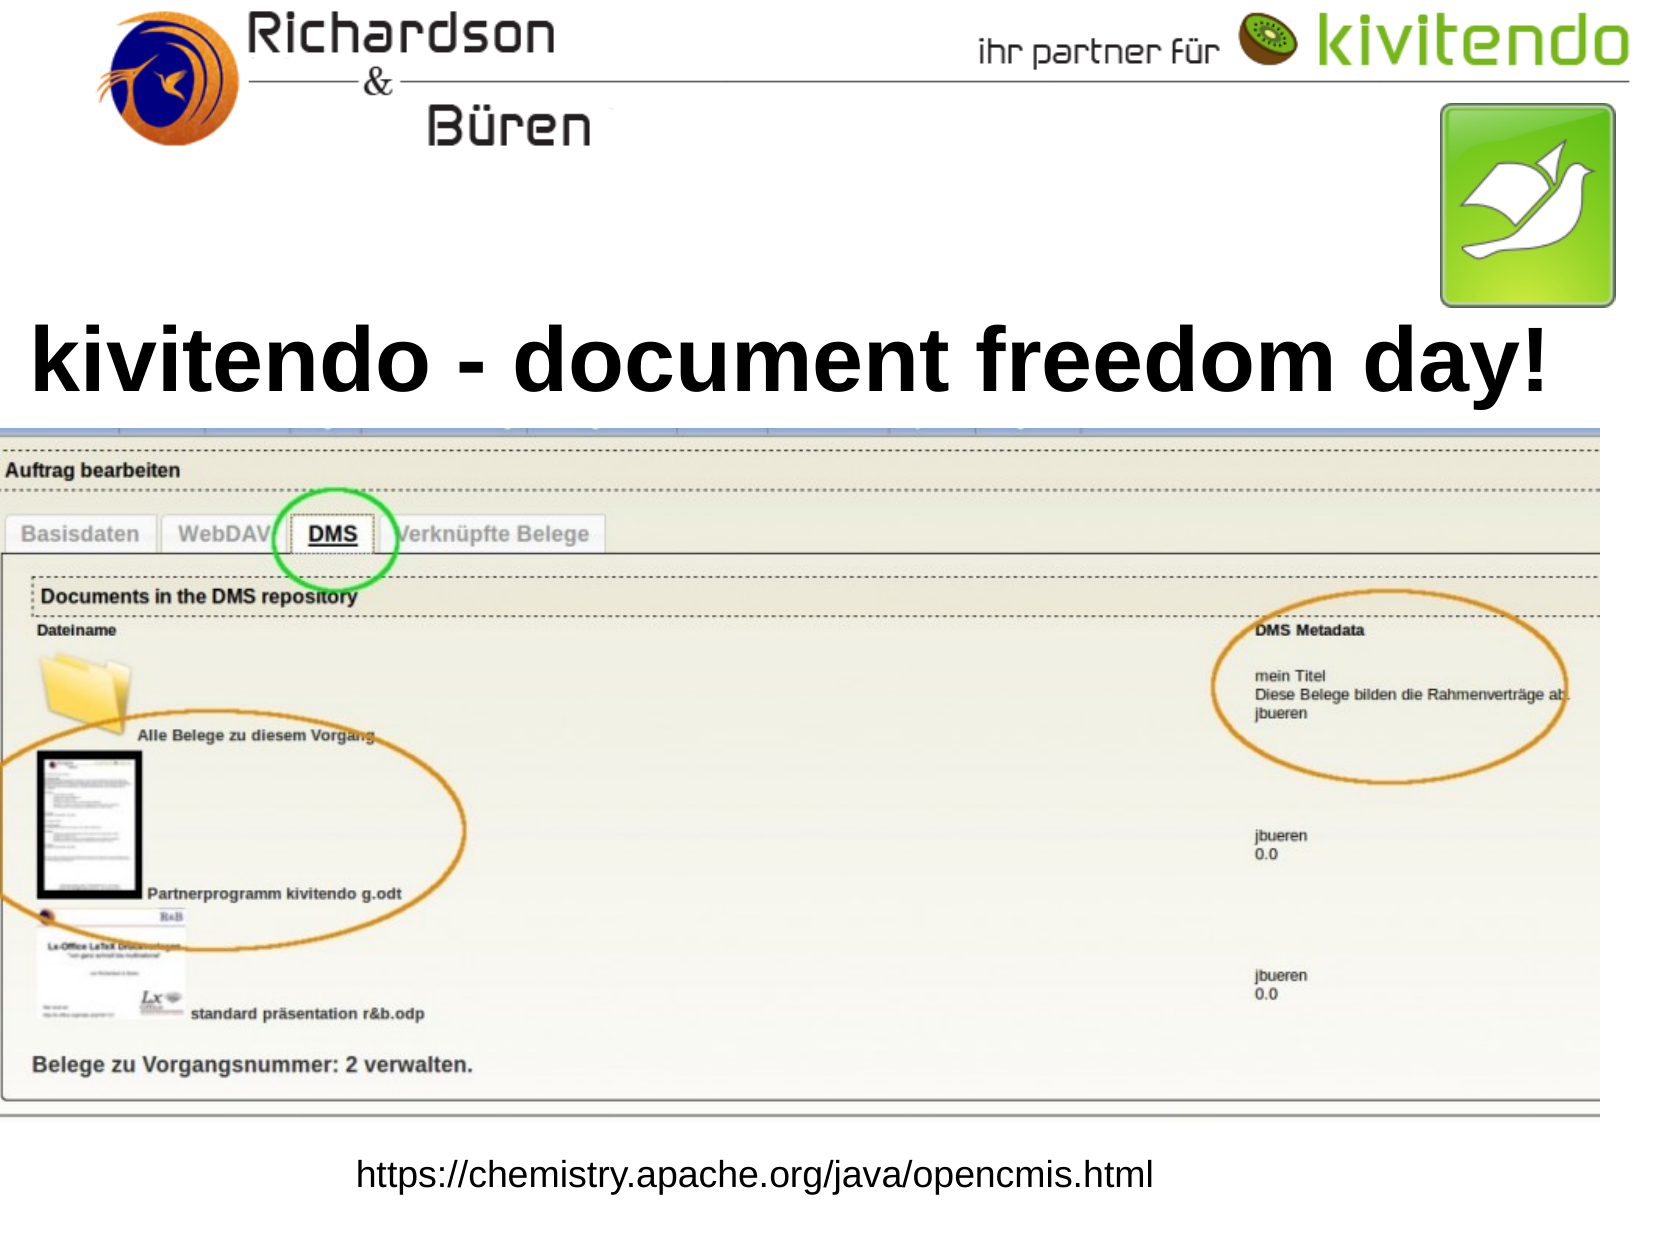

# kivitendo - document freedom day!
https://chemistry.apache.org/java/opencmis.html